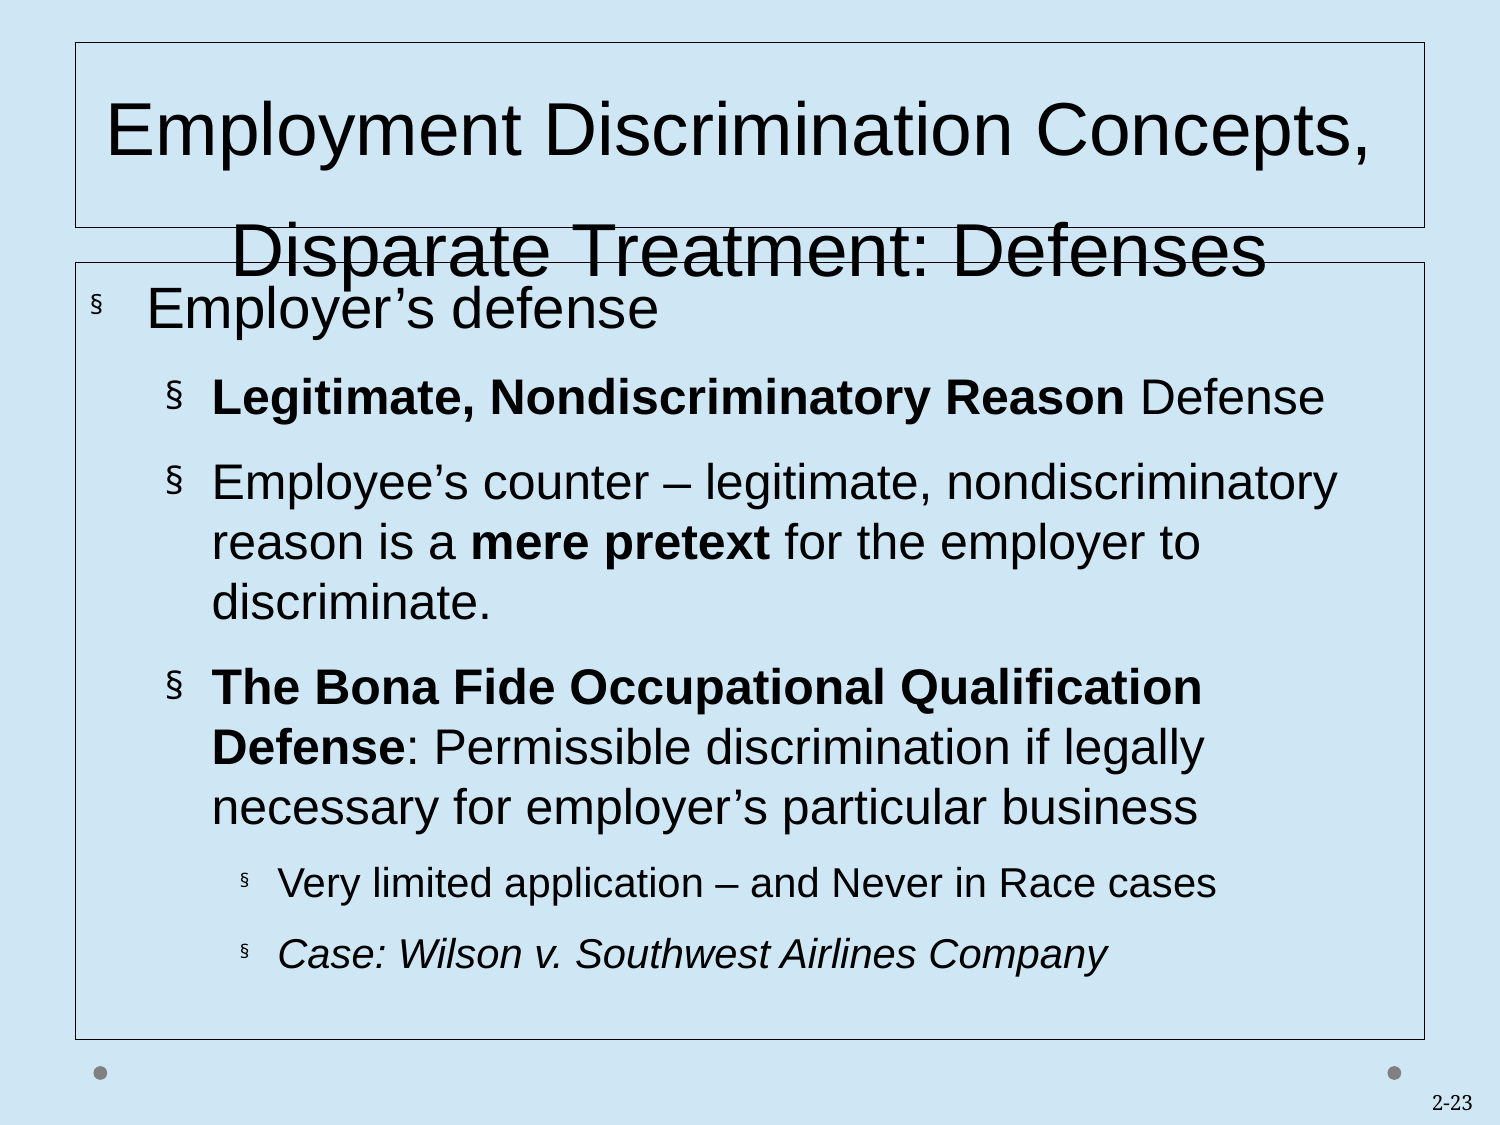

# Employment Discrimination Concepts, Disparate Treatment: Defenses
Employer’s defense
Legitimate, Nondiscriminatory Reason Defense
Employee’s counter – legitimate, nondiscriminatory reason is a mere pretext for the employer to discriminate.
The Bona Fide Occupational Qualification Defense: Permissible discrimination if legally necessary for employer’s particular business
Very limited application – and Never in Race cases
Case: Wilson v. Southwest Airlines Company